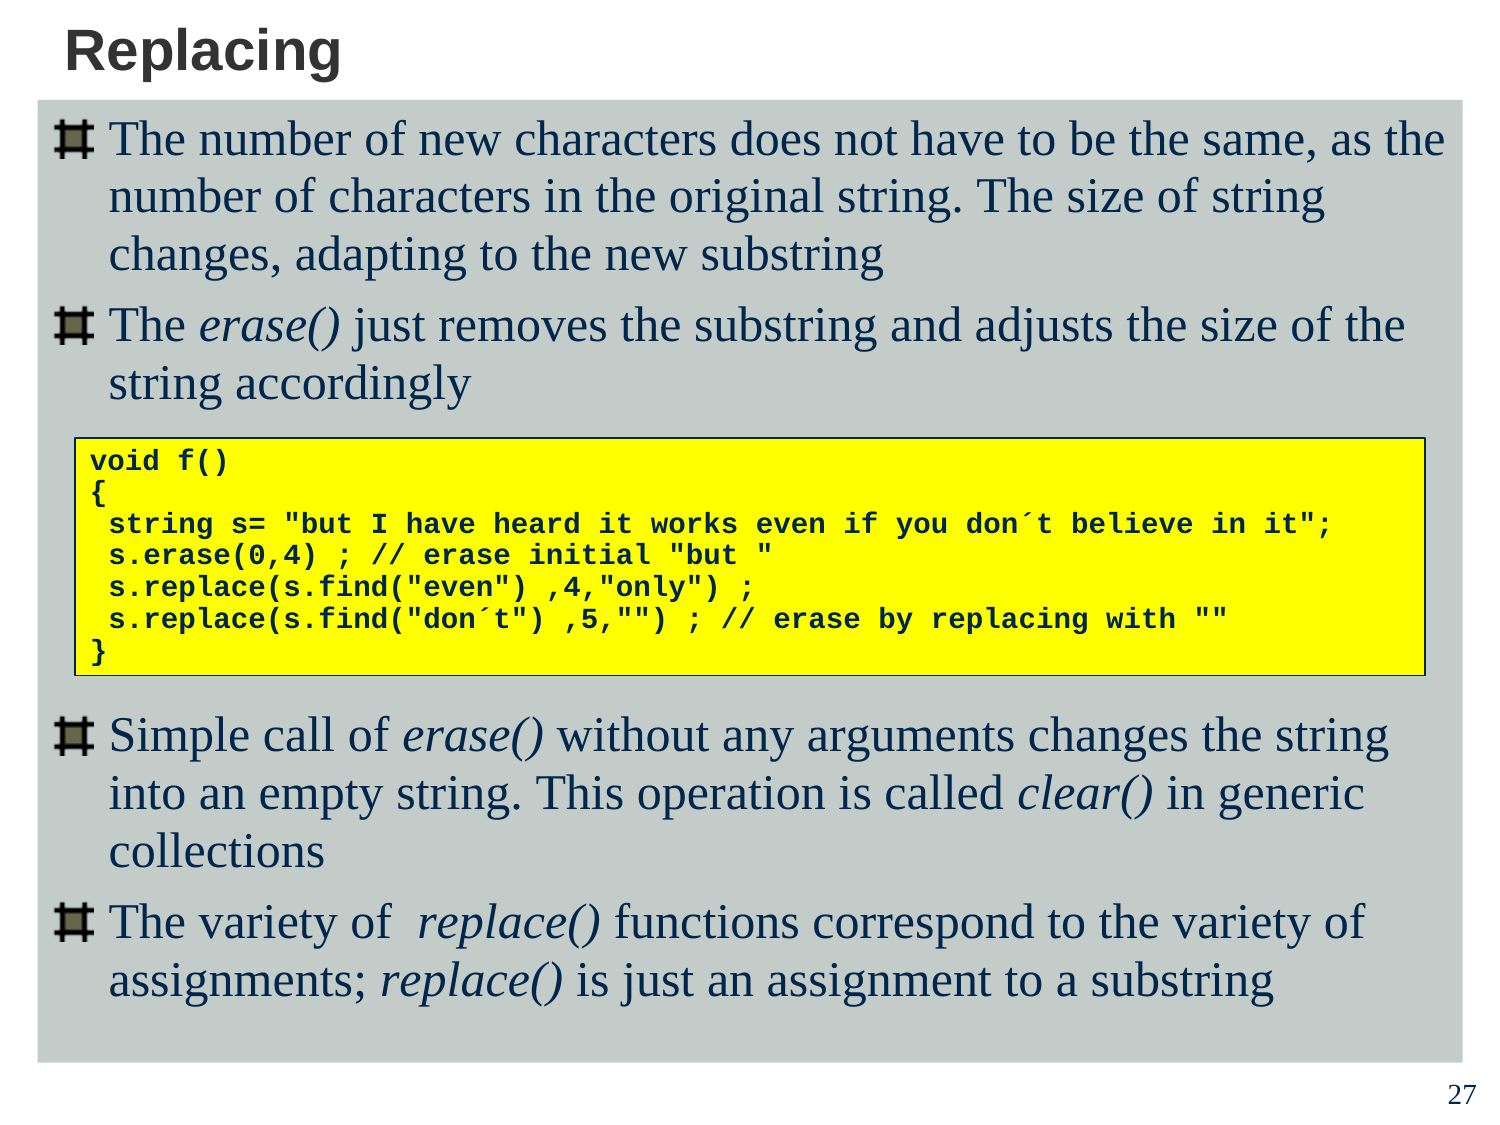

# Replacing
The number of new characters does not have to be the same, as the number of characters in the original string. The size of string changes, adapting to the new substring
The erase() just removes the substring and adjusts the size of the string accordingly
Simple call of erase() without any arguments changes the string into an empty string. This operation is called clear() in generic collections
The variety of replace() functions correspond to the variety of assignments; replace() is just an assignment to a substring
void f()
{
	string s= "but I have heard it works even if you don´t believe in it";
	s.erase(0,4) ; // erase initial "but "
	s.replace(s.find("even") ,4,"only") ;
	s.replace(s.find("don´t") ,5,"") ; // erase by replacing with ""
}